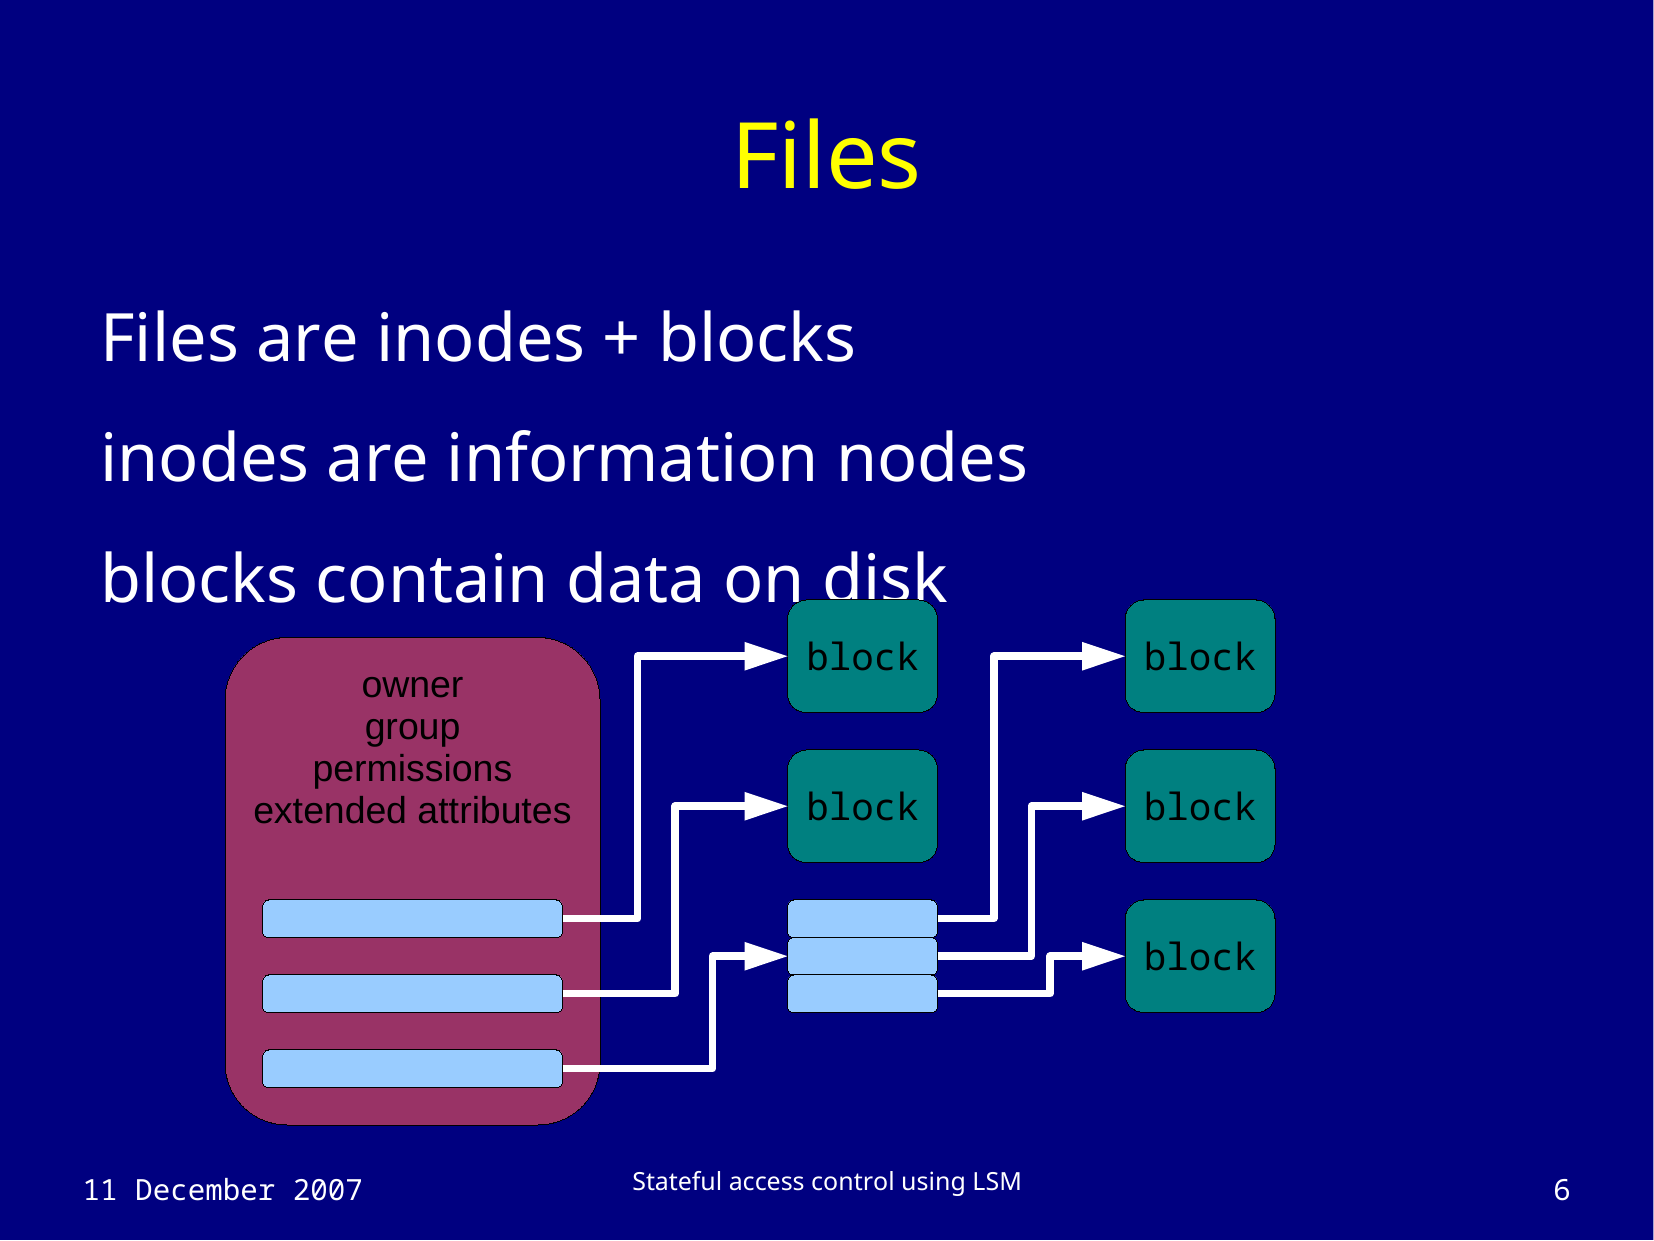

# Files
Files are inodes + blocks
inodes are information nodes
blocks contain data on disk
block
block
owner
group
permissions
extended attributes
block
block
block
11 December 2007
Stateful access control using LSM
6